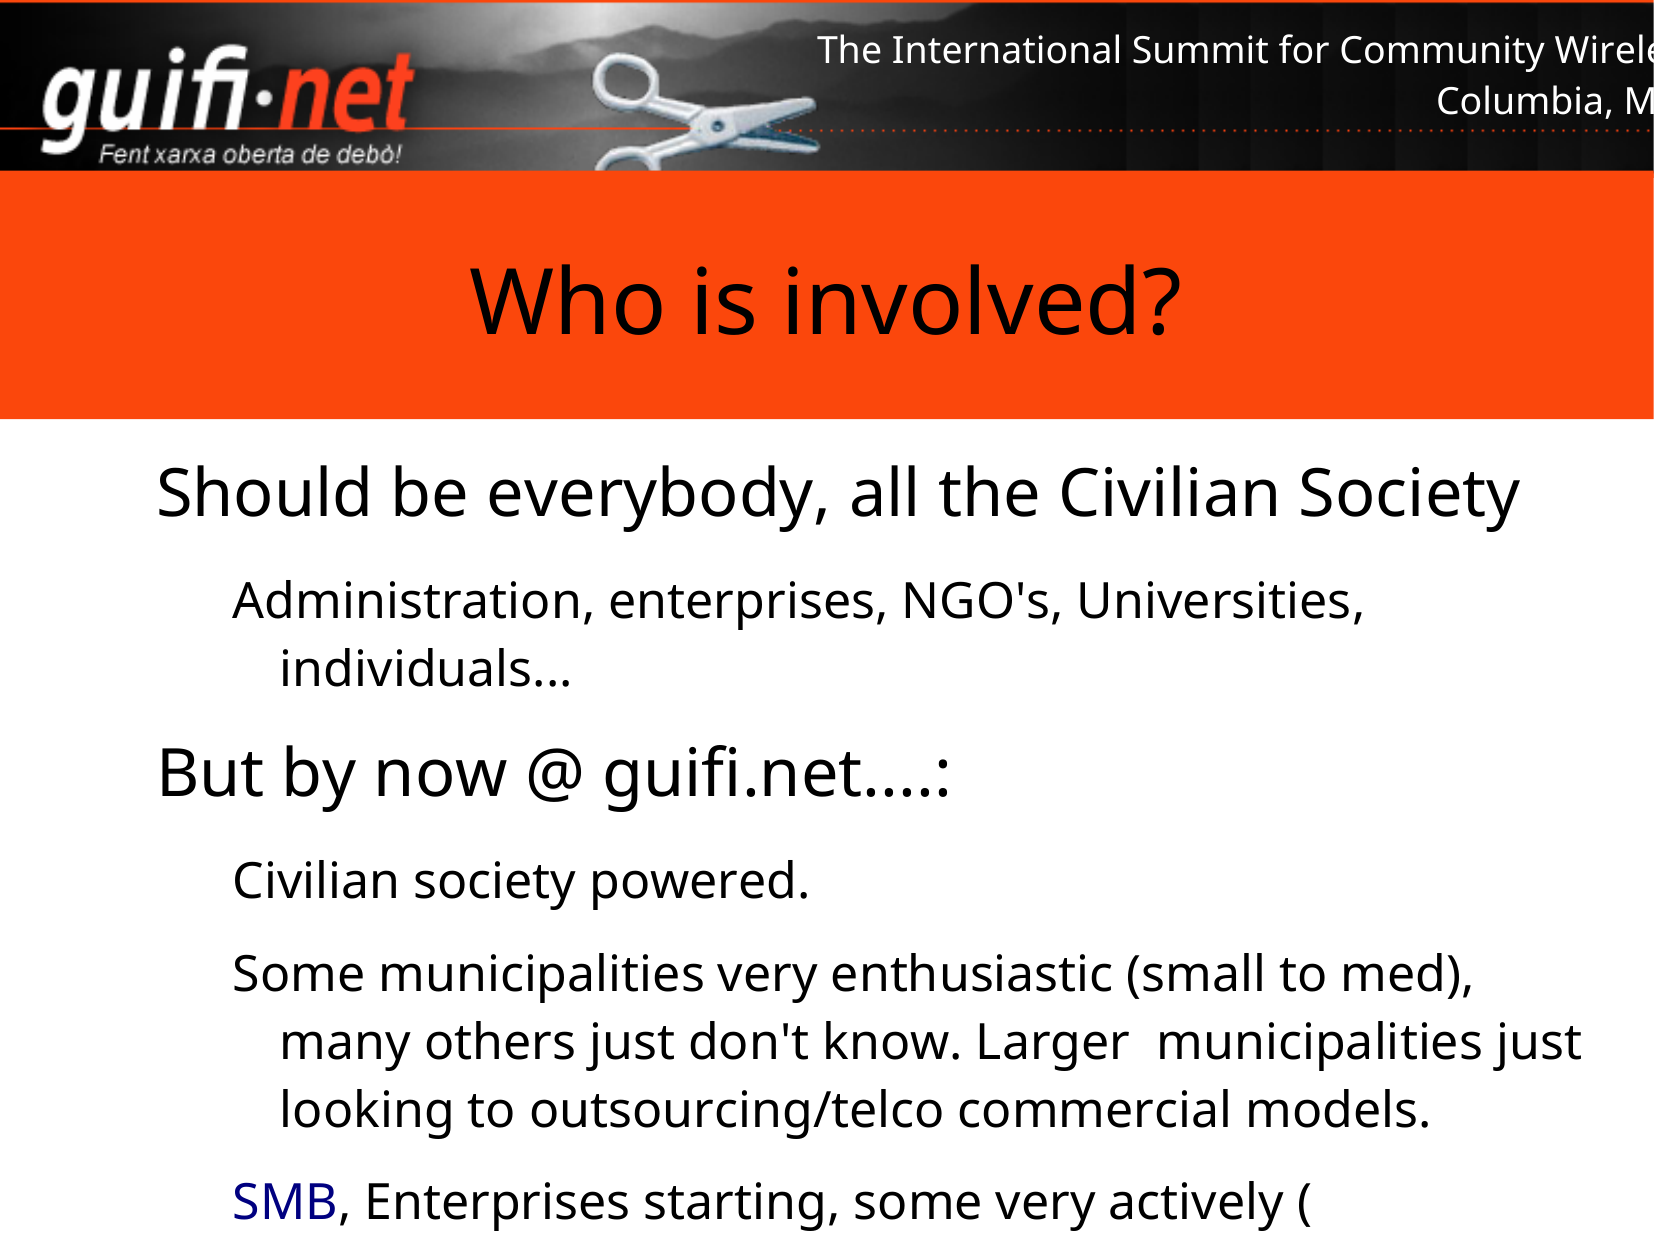

# Who is involved?
Should be everybody, all the Civilian Society
Administration, enterprises, NGO's, Universities, individuals...
But by now @ guifi.net....:
Civilian society powered.
Some municipalities very enthusiastic (small to med), many others just don't know. Larger municipalities just looking to outsourcing/telco commercial models.
SMB, Enterprises starting, some very actively (very good ROI stories)
Larger administrations & Universities, reactive or still have to understand what's really this is about.